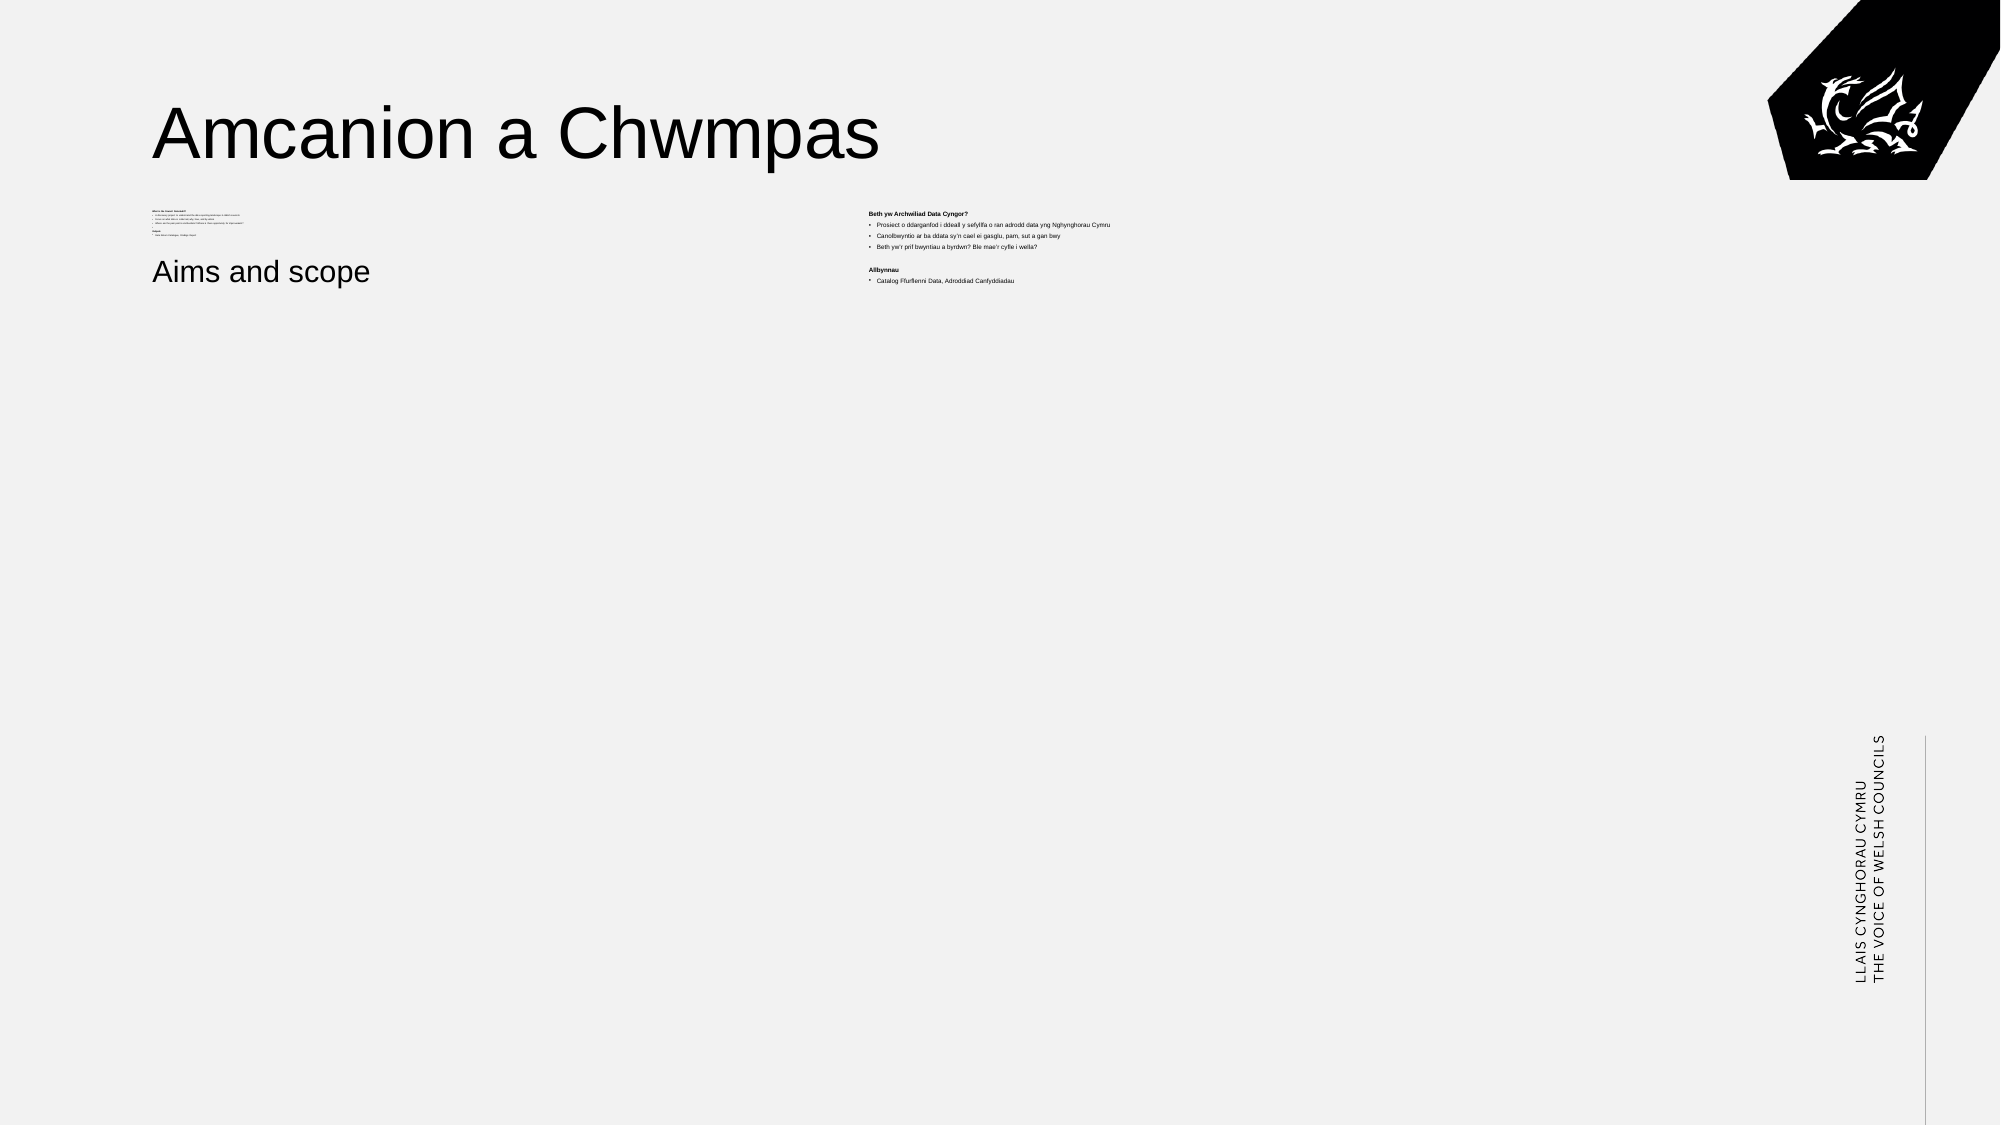

Amcanion a Chwmpas
# What is the Council Data Audit?
A discovery project to understand the data reporting landscape in Welsh councils
Focus on what data is collected, why, how, and by whom
Where are the pain points and burdens? Where is there opportunity for improvement?
Outputs
Data Return Catalogue, Findings Report
Beth yw Archwiliad Data Cyngor?
Prosiect o ddarganfod i ddeall y sefyllfa o ran adrodd data yng Nghynghorau Cymru
Canolbwyntio ar ba ddata sy’n cael ei gasglu, pam, sut a gan bwy
Beth yw’r prif bwyntiau a byrdwn? Ble mae’r cyfle i wella?
Allbynnau
Catalog Ffurflenni Data, Adroddiad Canfyddiadau
Aims and scope